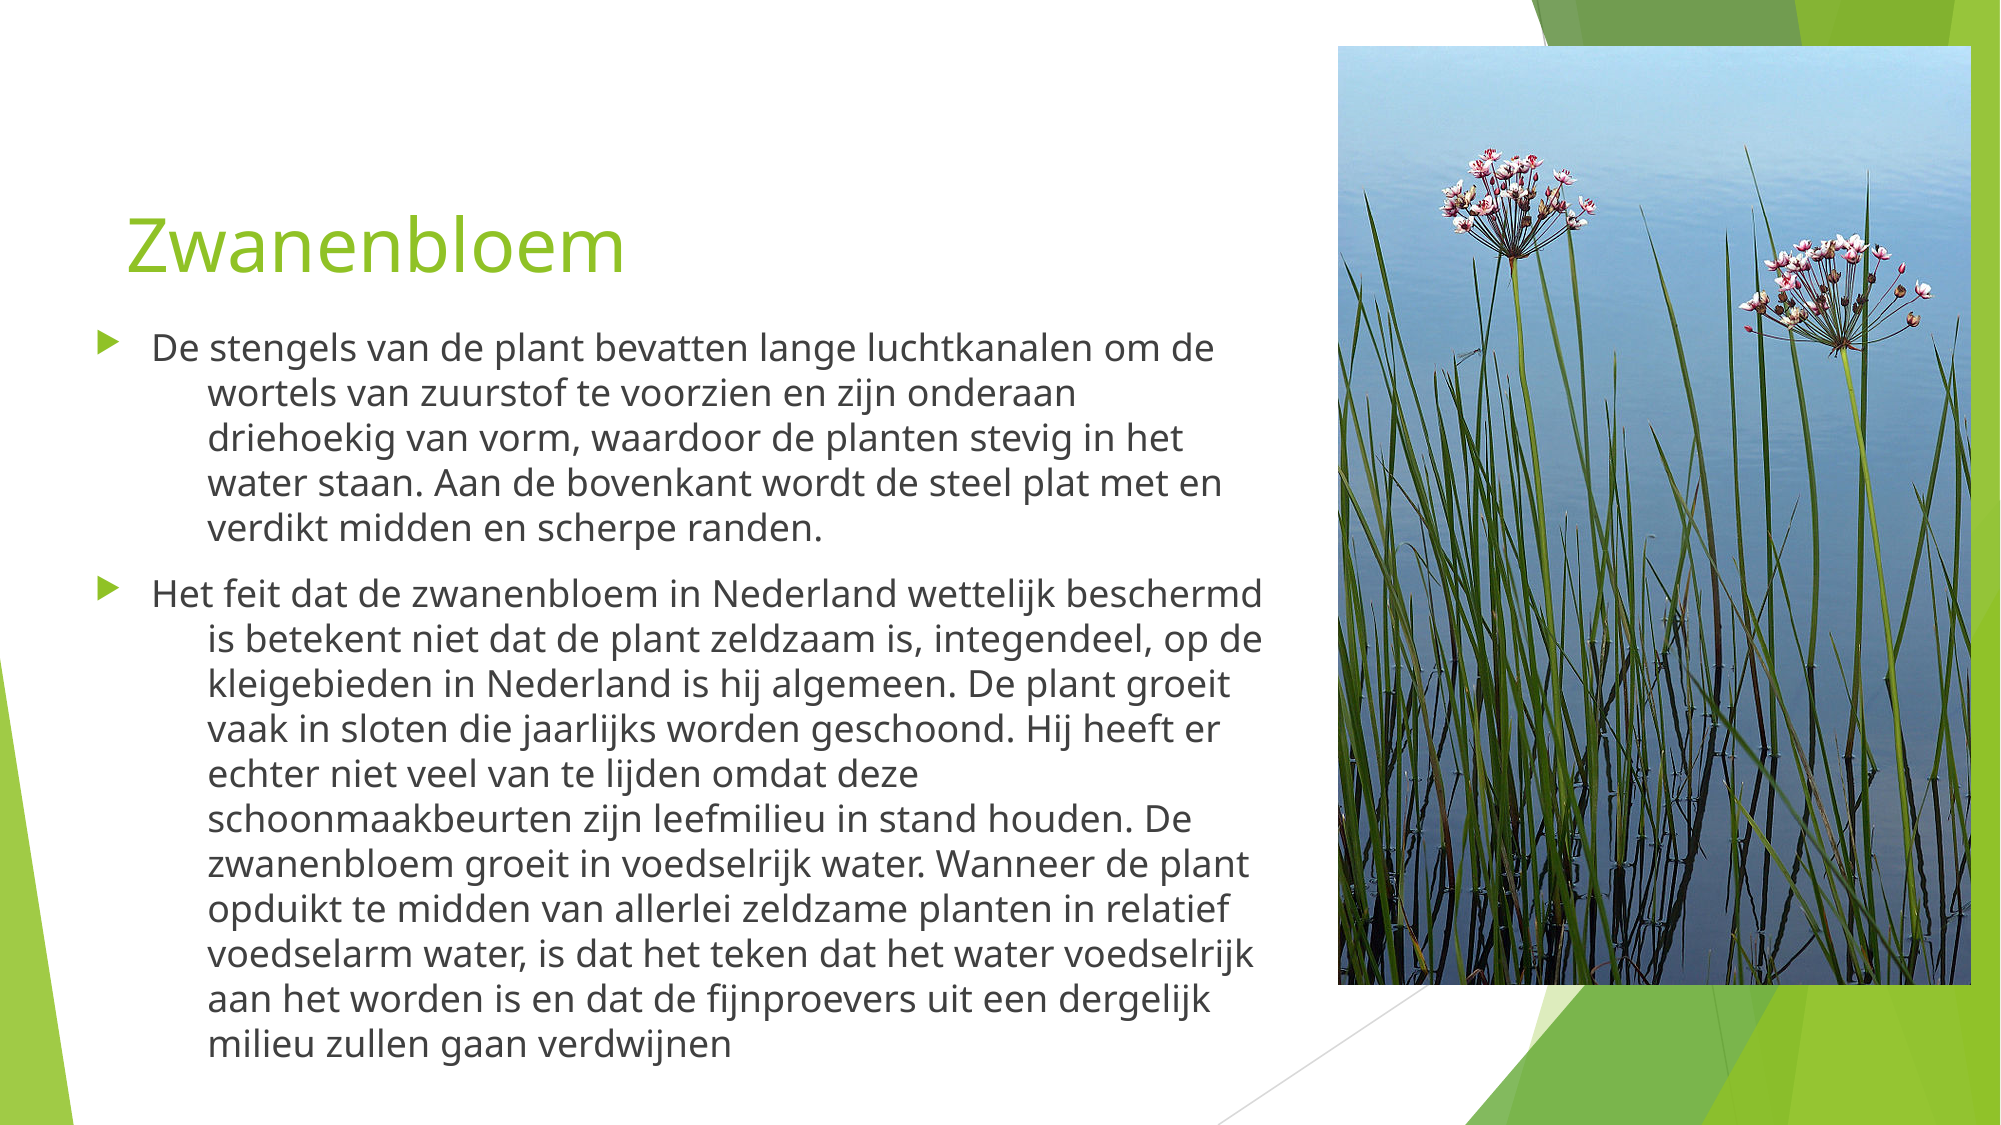

# Zwanenbloem
De stengels van de plant bevatten lange luchtkanalen om de wortels van zuurstof te voorzien en zijn onderaan driehoekig van vorm, waardoor de planten stevig in het water staan. Aan de bovenkant wordt de steel plat met en verdikt midden en scherpe randen.
Het feit dat de zwanenbloem in Nederland wettelijk beschermd is betekent niet dat de plant zeldzaam is, integendeel, op de kleigebieden in Nederland is hij algemeen. De plant groeit vaak in sloten die jaarlijks worden geschoond. Hij heeft er echter niet veel van te lijden omdat deze schoonmaakbeurten zijn leefmilieu in stand houden. De zwanenbloem groeit in voedselrijk water. Wanneer de plant opduikt te midden van allerlei zeldzame planten in relatief voedselarm water, is dat het teken dat het water voedselrijk aan het worden is en dat de fijnproevers uit een dergelijk milieu zullen gaan verdwijnen